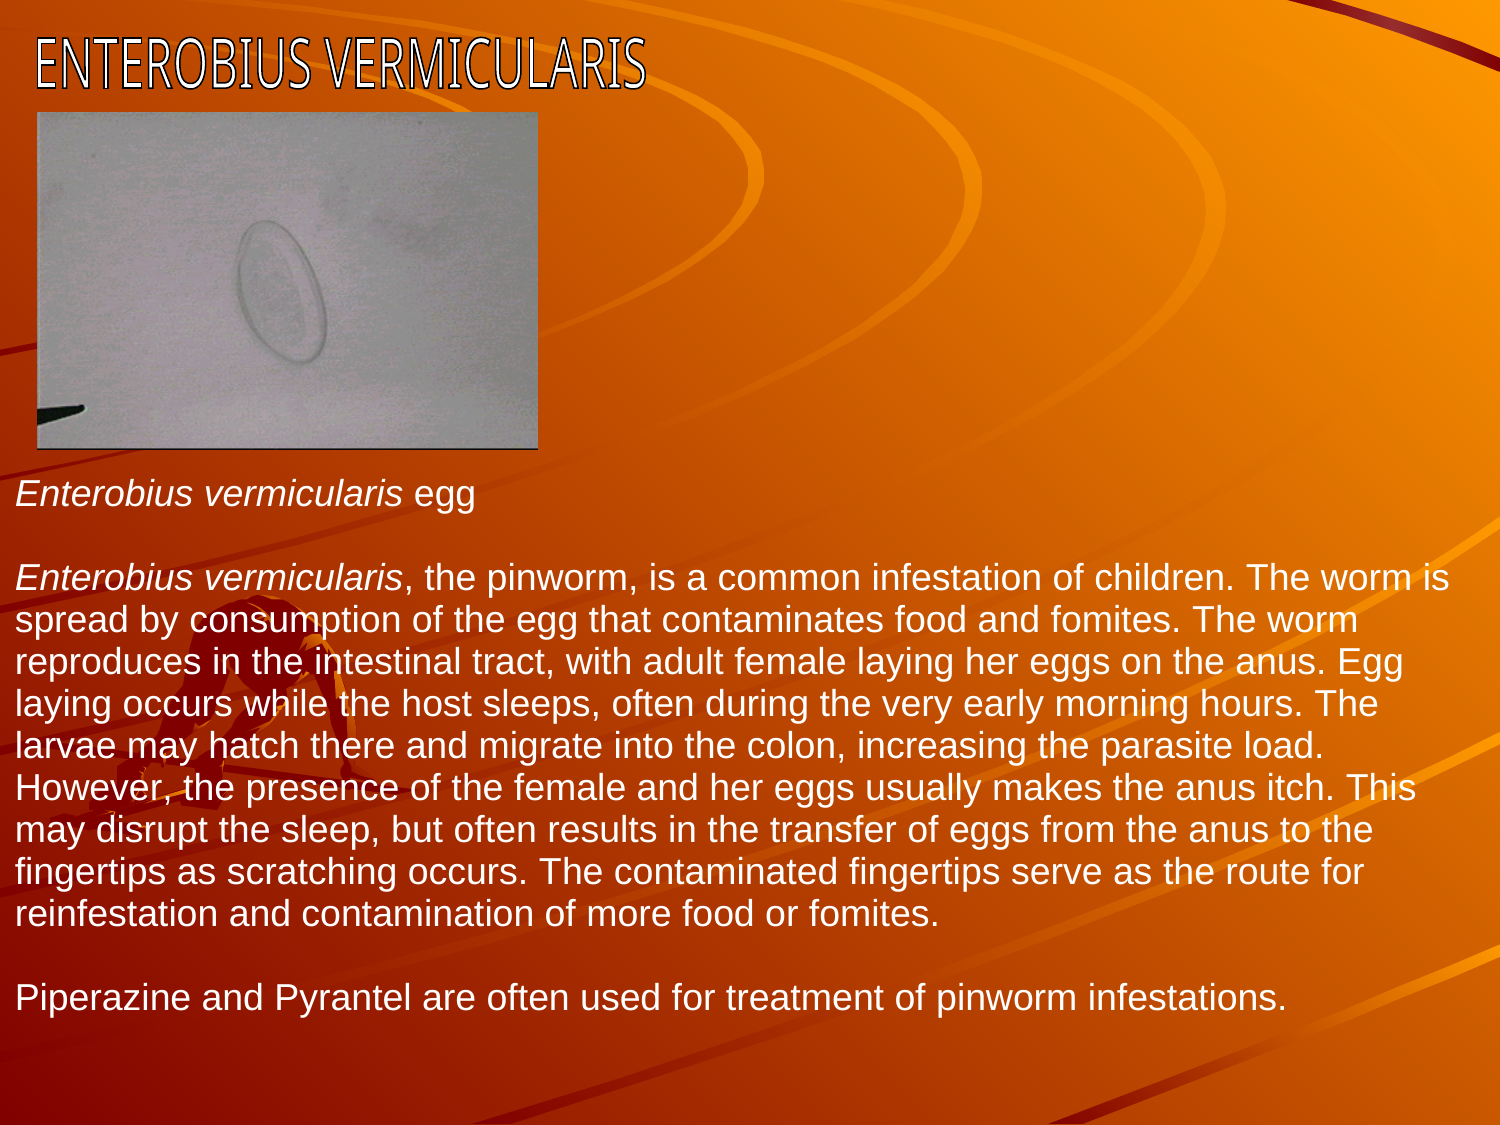

Enterobius vermicularis egg
Enterobius vermicularis, the pinworm, is a common infestation of children. The worm is spread by consumption of the egg that contaminates food and fomites. The worm reproduces in the intestinal tract, with adult female laying her eggs on the anus. Egg laying occurs while the host sleeps, often during the very early morning hours. The larvae may hatch there and migrate into the colon, increasing the parasite load. However, the presence of the female and her eggs usually makes the anus itch. This may disrupt the sleep, but often results in the transfer of eggs from the anus to the fingertips as scratching occurs. The contaminated fingertips serve as the route for reinfestation and contamination of more food or fomites.
Piperazine and Pyrantel are often used for treatment of pinworm infestations.
ENTEROBIUS VERMICULARIS